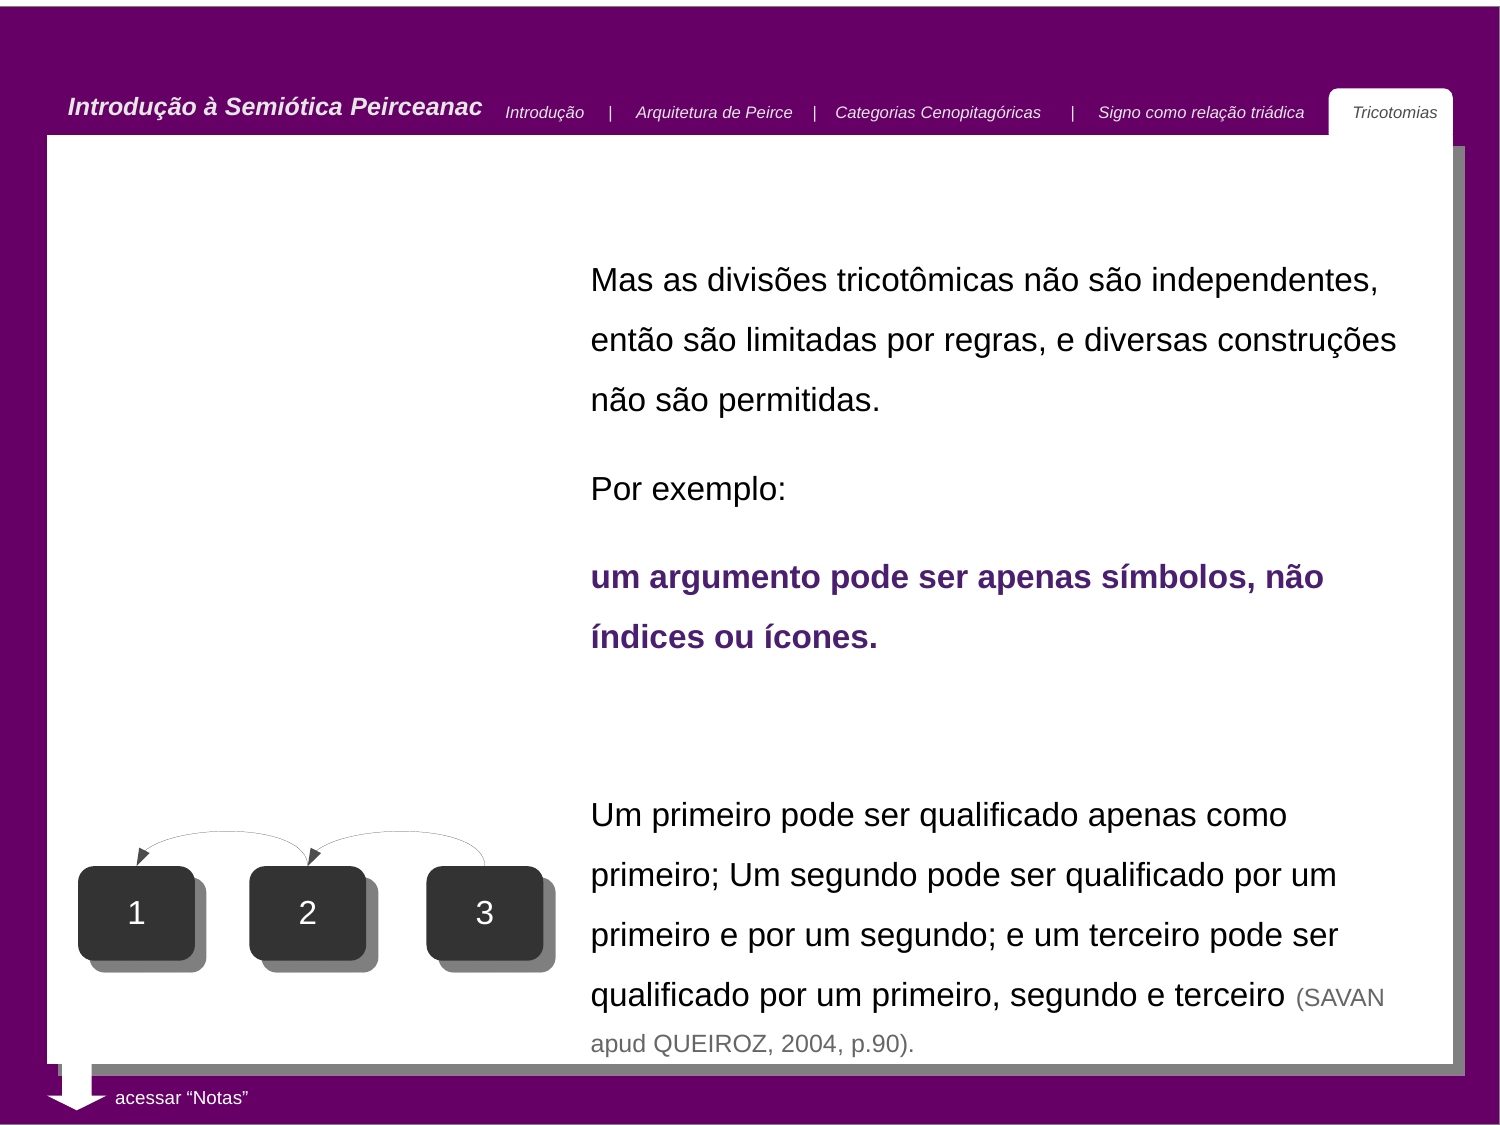

# Mas as divisões tricotômicas não são independentes, então são limitadas por regras, e diversas construções não são permitidas.
Por exemplo:
um argumento pode ser apenas símbolos, não índices ou ícones.
Um primeiro pode ser qualificado apenas como primeiro; Um segundo pode ser qualificado por um primeiro e por um segundo; e um terceiro pode ser qualificado por um primeiro, segundo e terceiro (SAVAN apud QUEIROZ, 2004, p.90).
1
2
3
acessar “Notas”